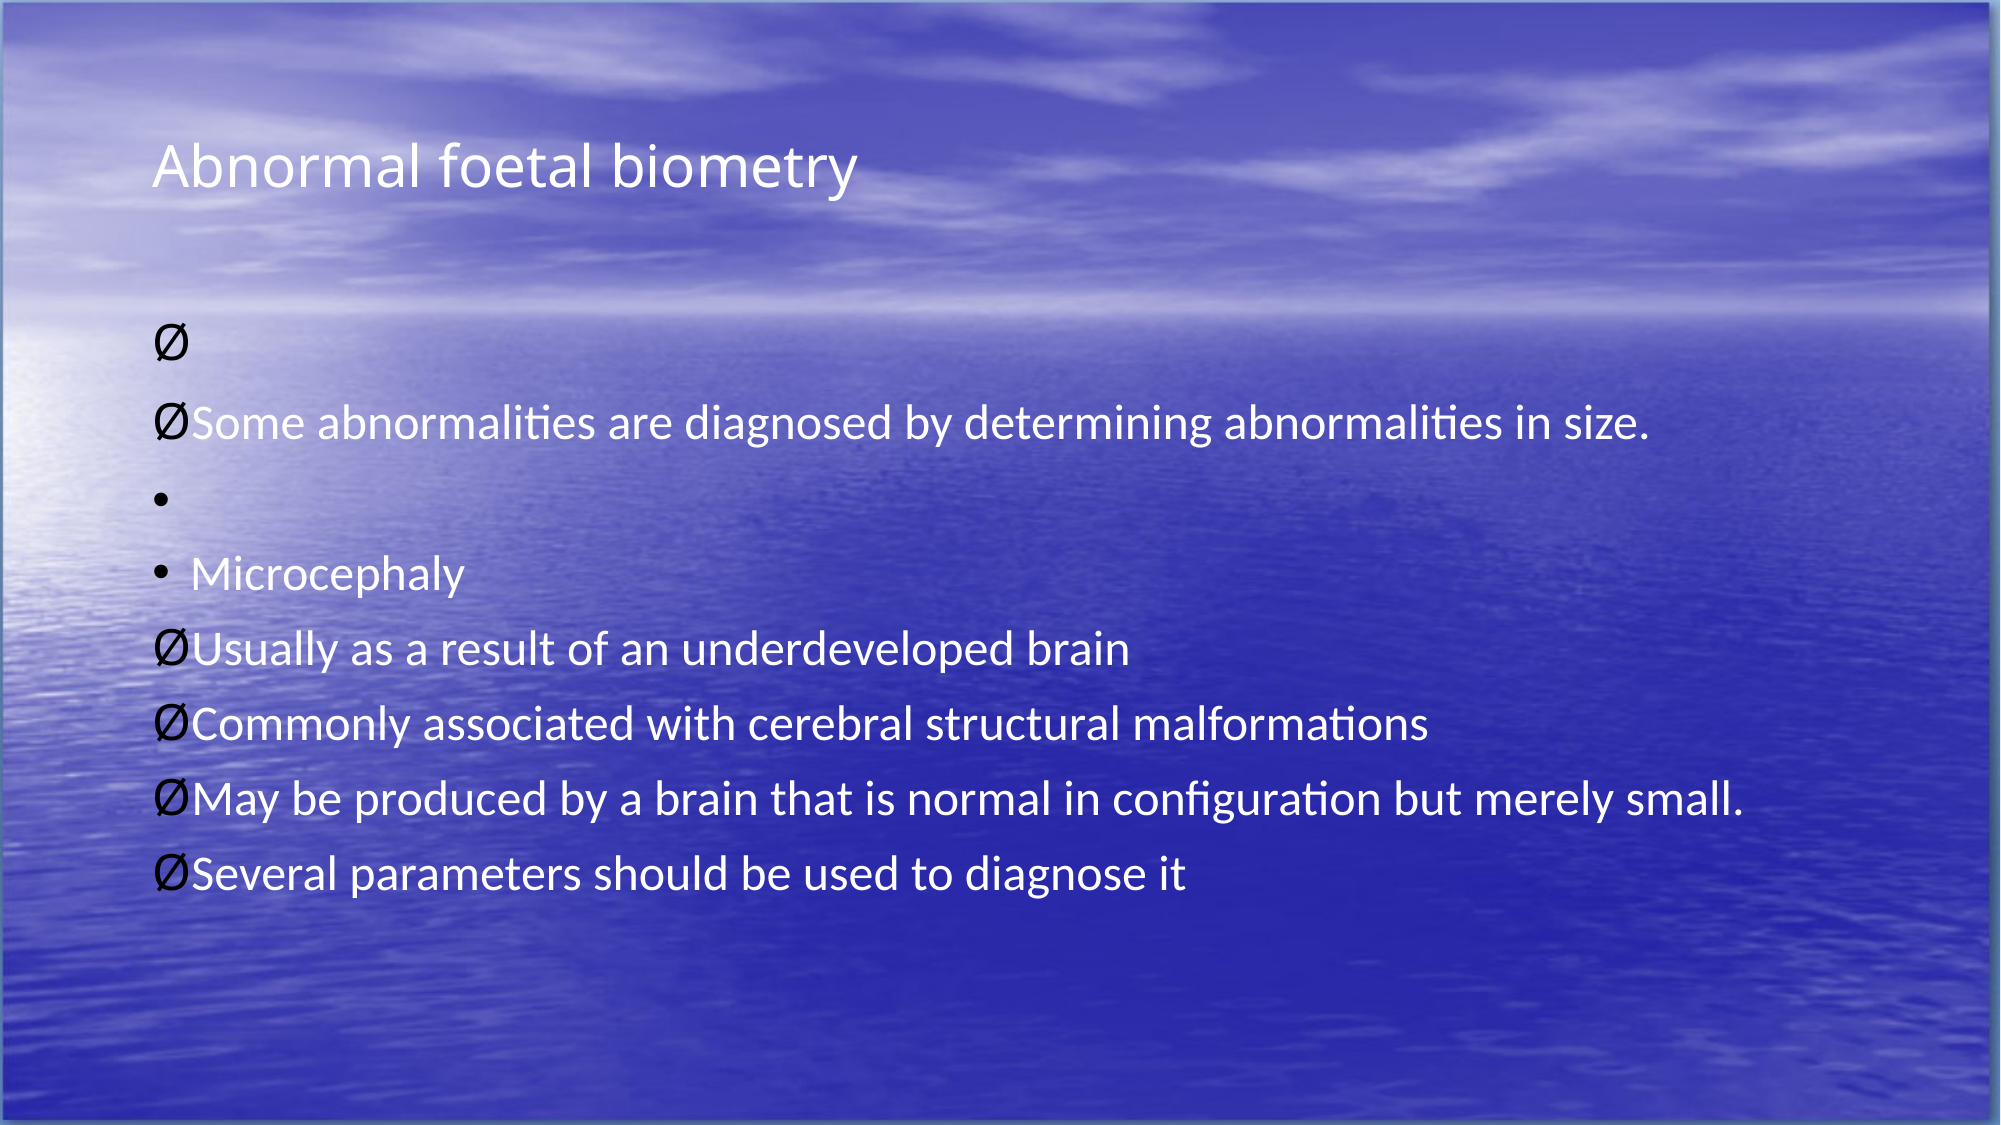

# Abnormal foetal biometry
Some abnormalities are diagnosed by determining abnormalities in size.
Microcephaly
Usually as a result of an underdeveloped brain
Commonly associated with cerebral structural malformations
May be produced by a brain that is normal in configuration but merely small.
Several parameters should be used to diagnose it